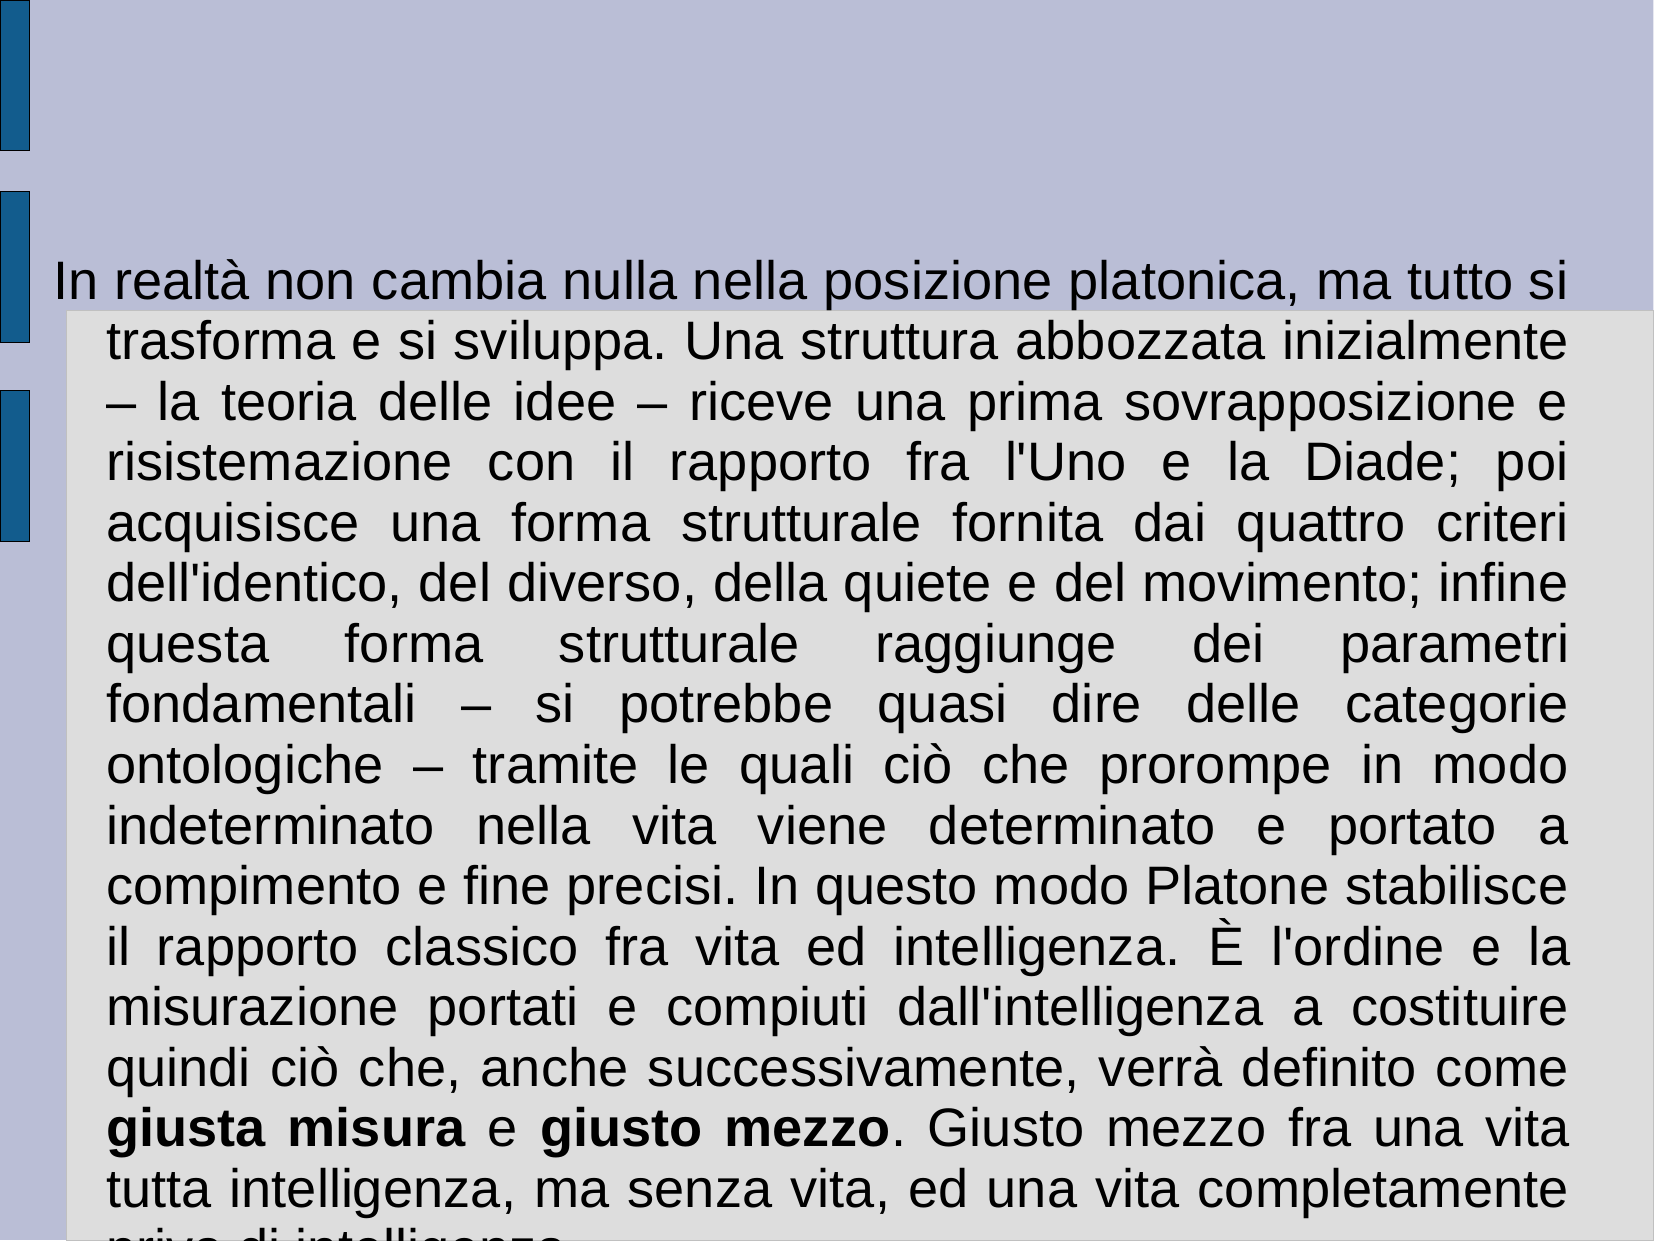

#
In realtà non cambia nulla nella posizione platonica, ma tutto si trasforma e si sviluppa. Una struttura abbozzata inizialmente – la teoria delle idee – riceve una prima sovrapposizione e risistemazione con il rapporto fra l'Uno e la Diade; poi acquisisce una forma strutturale fornita dai quattro criteri dell'identico, del diverso, della quiete e del movimento; infine questa forma strutturale raggiunge dei parametri fondamentali – si potrebbe quasi dire delle categorie ontologiche – tramite le quali ciò che prorompe in modo indeterminato nella vita viene determinato e portato a compimento e fine precisi. In questo modo Platone stabilisce il rapporto classico fra vita ed intelligenza. È l'ordine e la misurazione portati e compiuti dall'intelligenza a costituire quindi ciò che, anche successivamente, verrà definito come giusta misura e giusto mezzo. Giusto mezzo fra una vita tutta intelligenza, ma senza vita, ed una vita completamente priva di intelligenza.